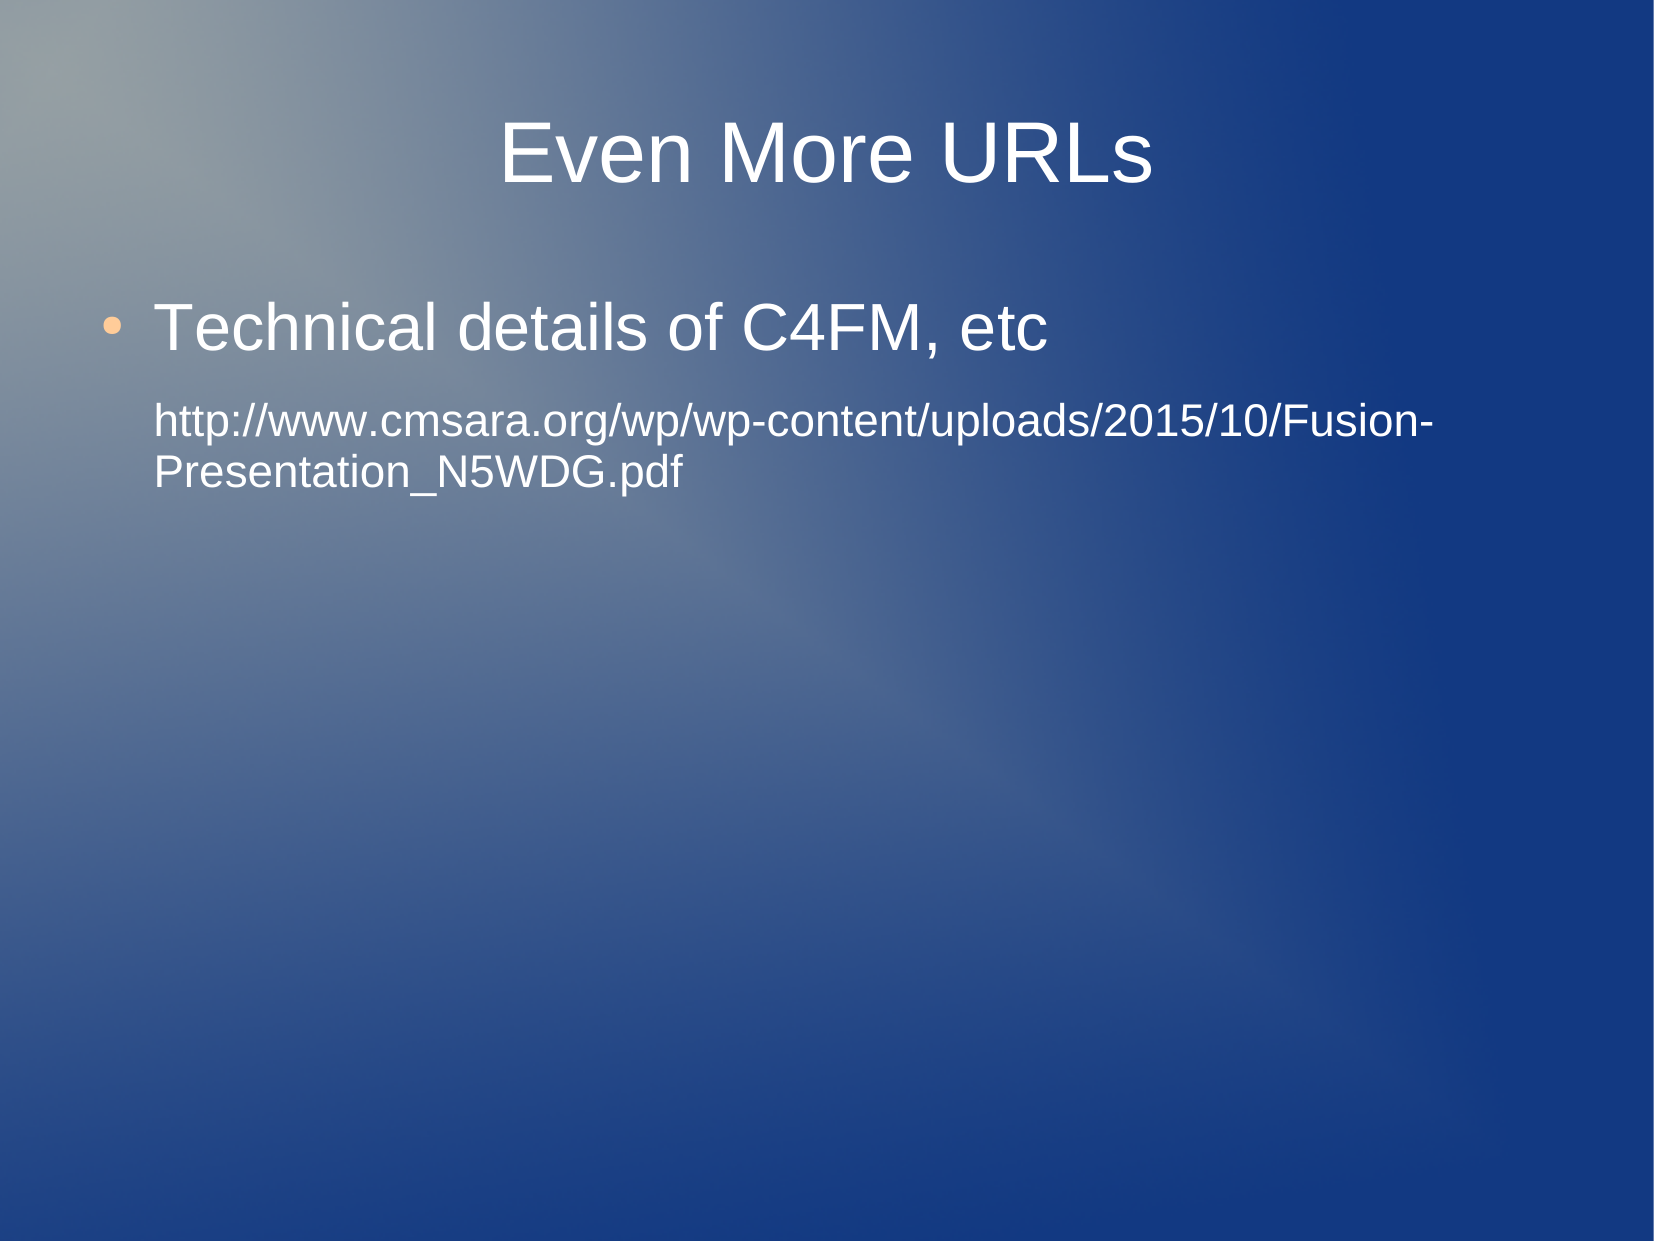

# Even More URLs
Technical details of C4FM, etc
http://www.cmsara.org/wp/wp-content/uploads/2015/10/Fusion-Presentation_N5WDG.pdf